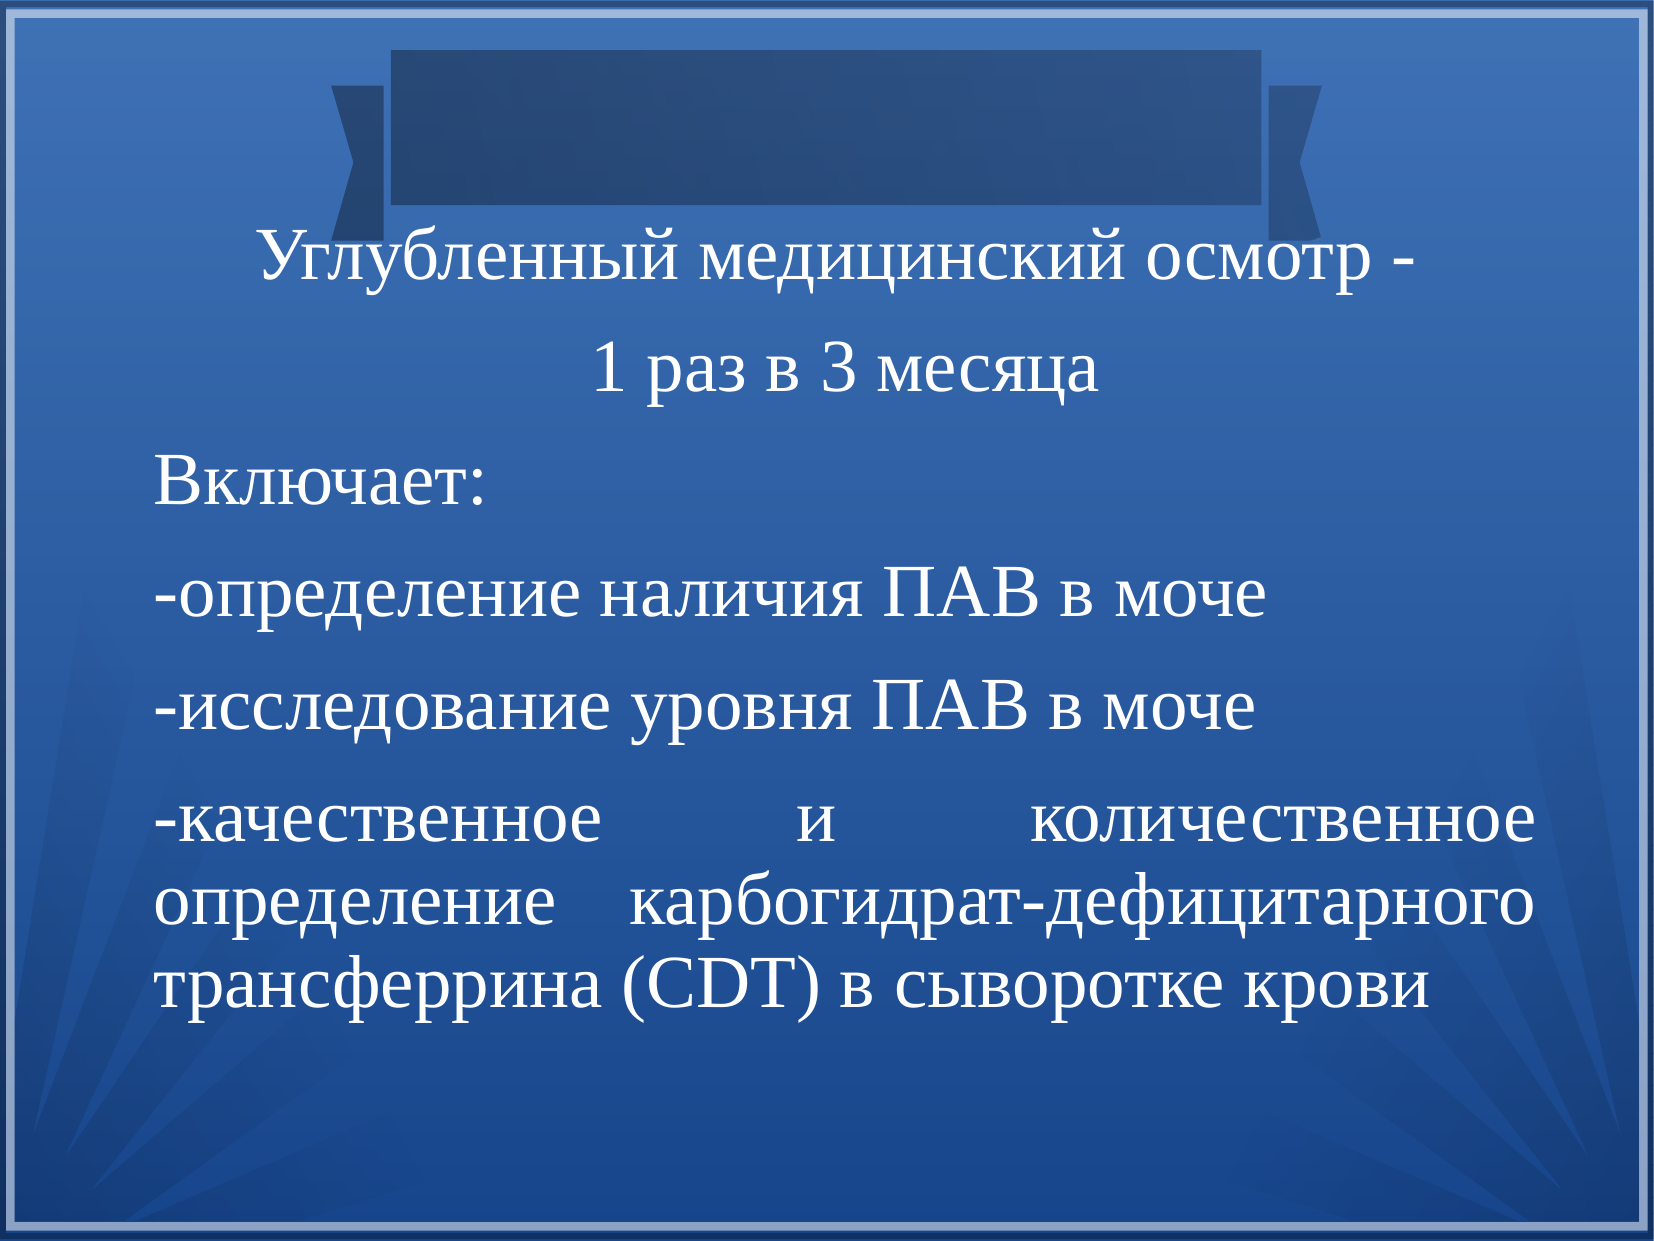

#
Углубленный медицинский осмотр -
1 раз в 3 месяца
Включает:
-определение наличия ПАВ в моче
-исследование уровня ПАВ в моче
-качественное и количественное определение карбогидрат-дефицитарного трансферрина (СDТ) в сыворотке крови